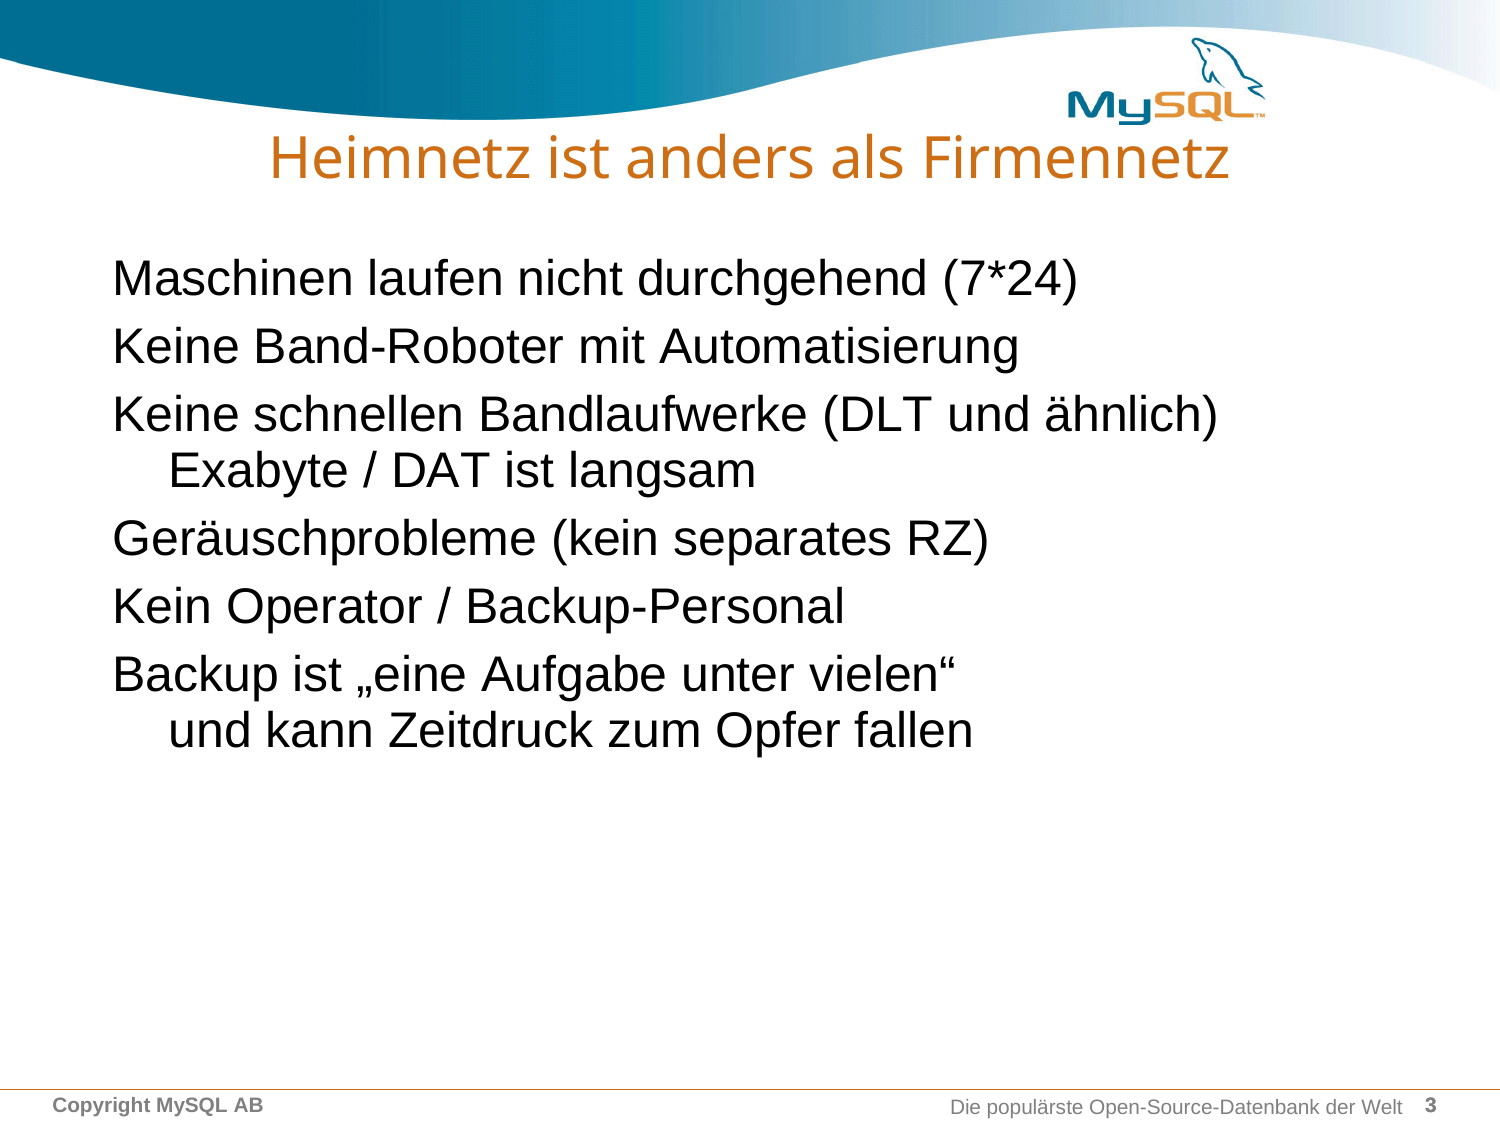

# Heimnetz ist anders als Firmennetz
Maschinen laufen nicht durchgehend (7*24)
Keine Band-Roboter mit Automatisierung
Keine schnellen Bandlaufwerke (DLT und ähnlich)
Exabyte / DAT ist langsam
Geräuschprobleme (kein separates RZ)
Kein Operator / Backup-Personal
Backup ist „eine Aufgabe unter vielen“
und kann Zeitdruck zum Opfer fallen